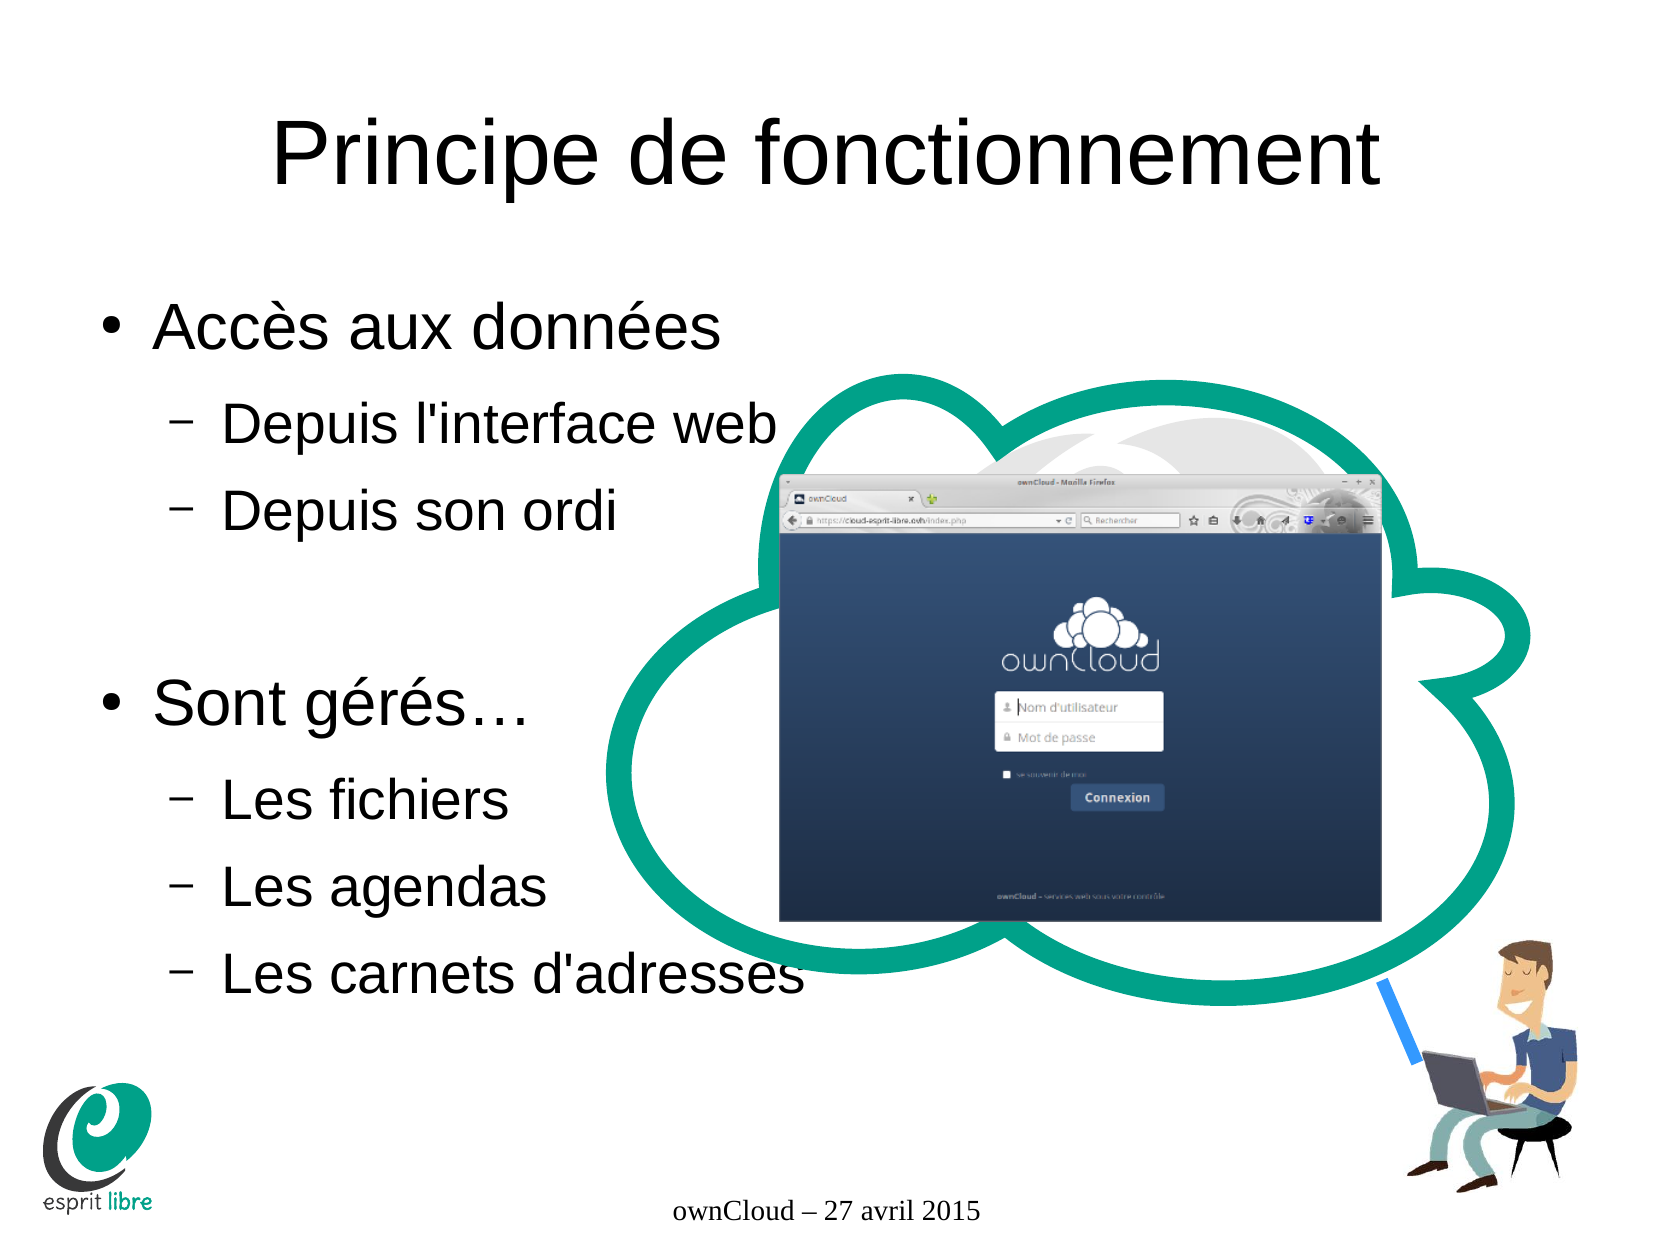

# Principe de fonctionnement
Accès aux données
Depuis l'interface web
Depuis son ordi
Sont gérés…
Les fichiers
Les agendas
Les carnets d'adresses